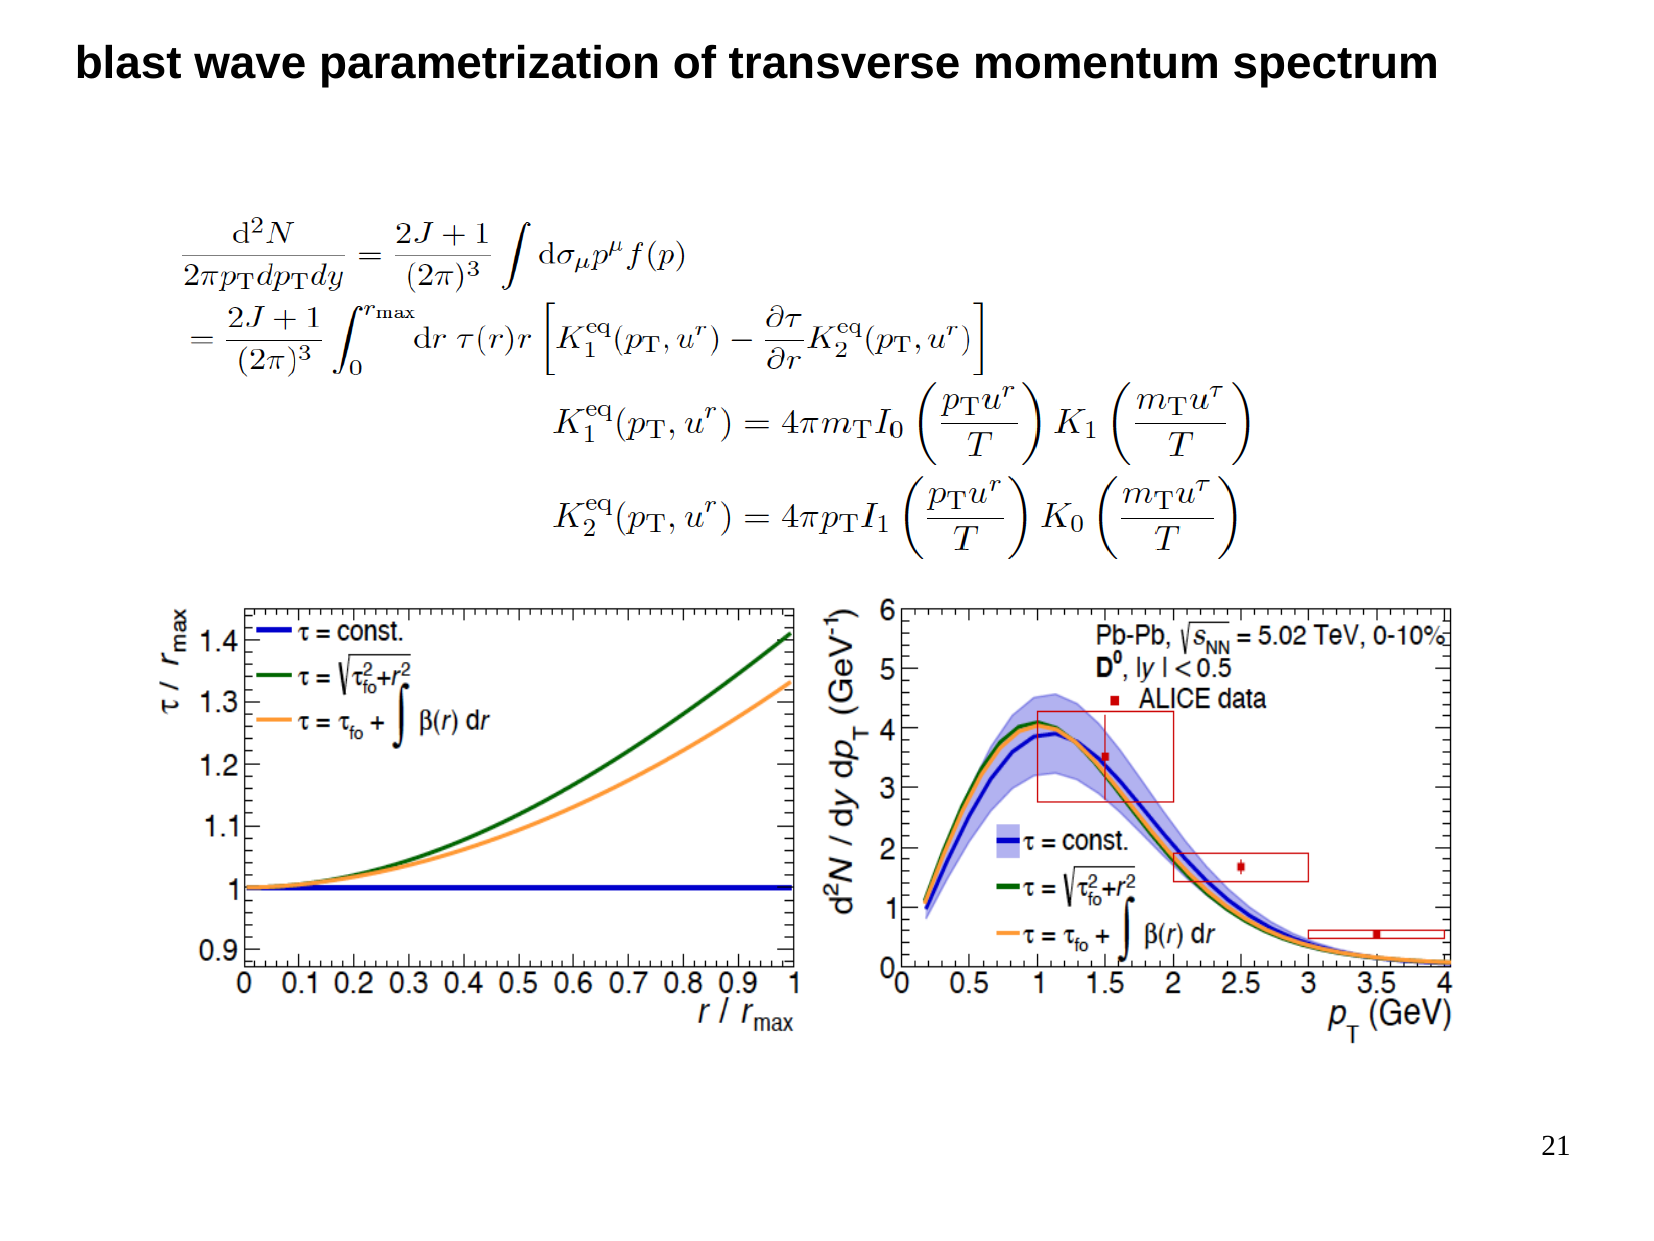

blast wave parametrization of transverse momentum spectrum
21